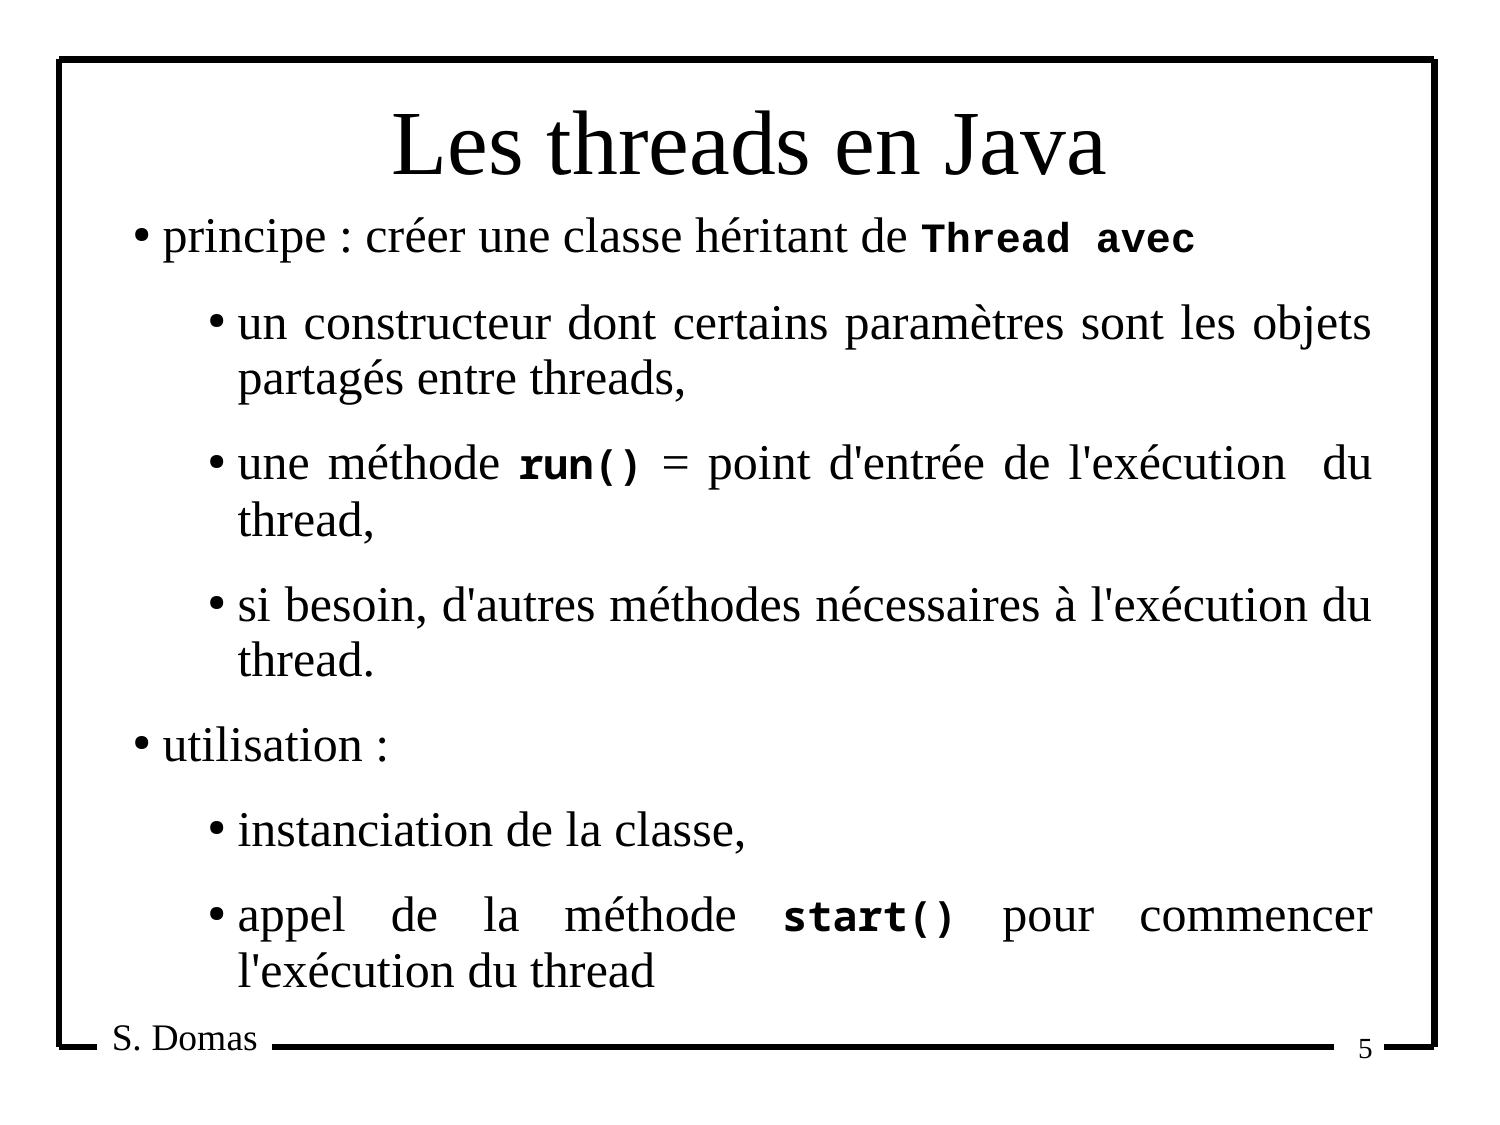

# Les threads en Java
S. Domas
principe : créer une classe héritant de Thread avec
un constructeur dont certains paramètres sont les objets partagés entre threads,
une méthode run() = point d'entrée de l'exécution du thread,
si besoin, d'autres méthodes nécessaires à l'exécution du thread.
utilisation :
instanciation de la classe,
appel de la méthode start() pour commencer l'exécution du thread
5